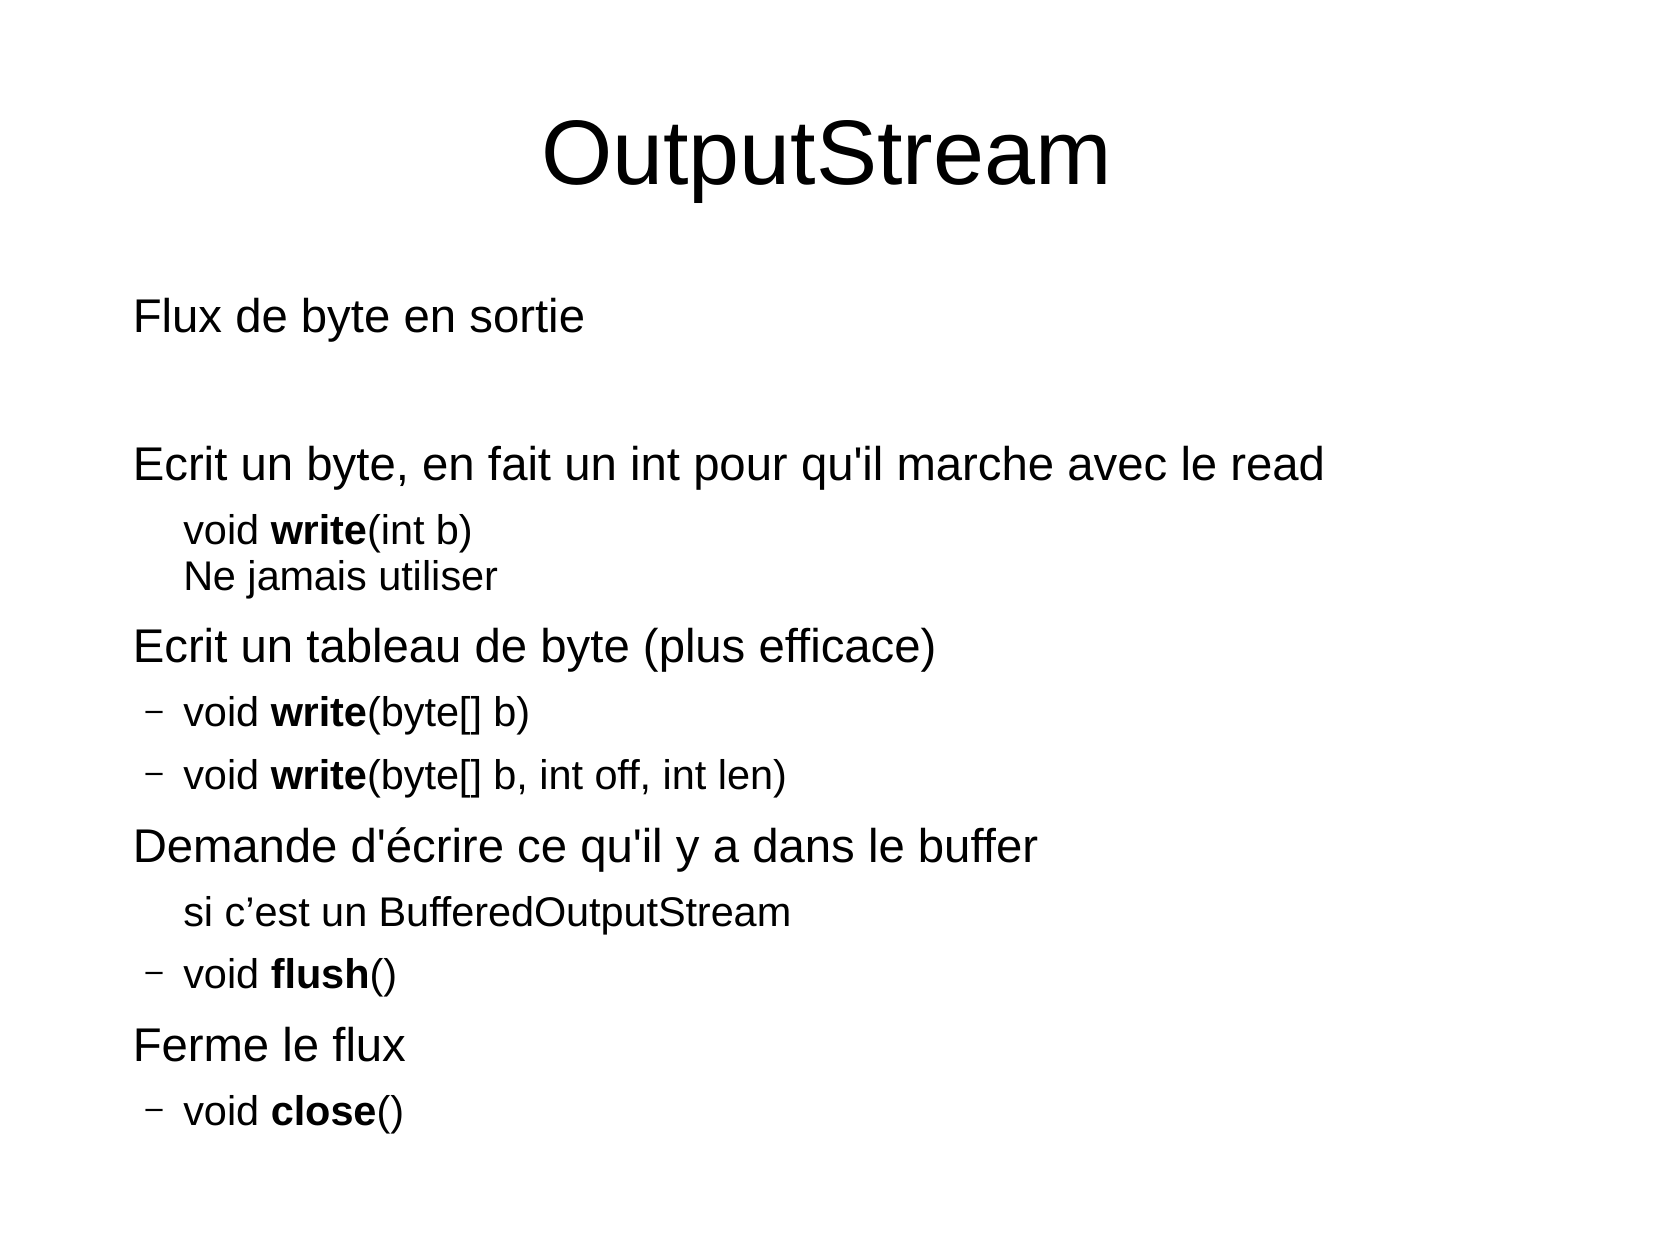

# OutputStream
Flux de byte en sortie
Ecrit un byte, en fait un int pour qu'il marche avec le read
void write(int b)
Ne jamais utiliser
Ecrit un tableau de byte (plus efficace)
void write(byte[] b)
void write(byte[] b, int off, int len)
Demande d'écrire ce qu'il y a dans le buffer
si c’est un BufferedOutputStream
void flush()
Ferme le flux
void close()